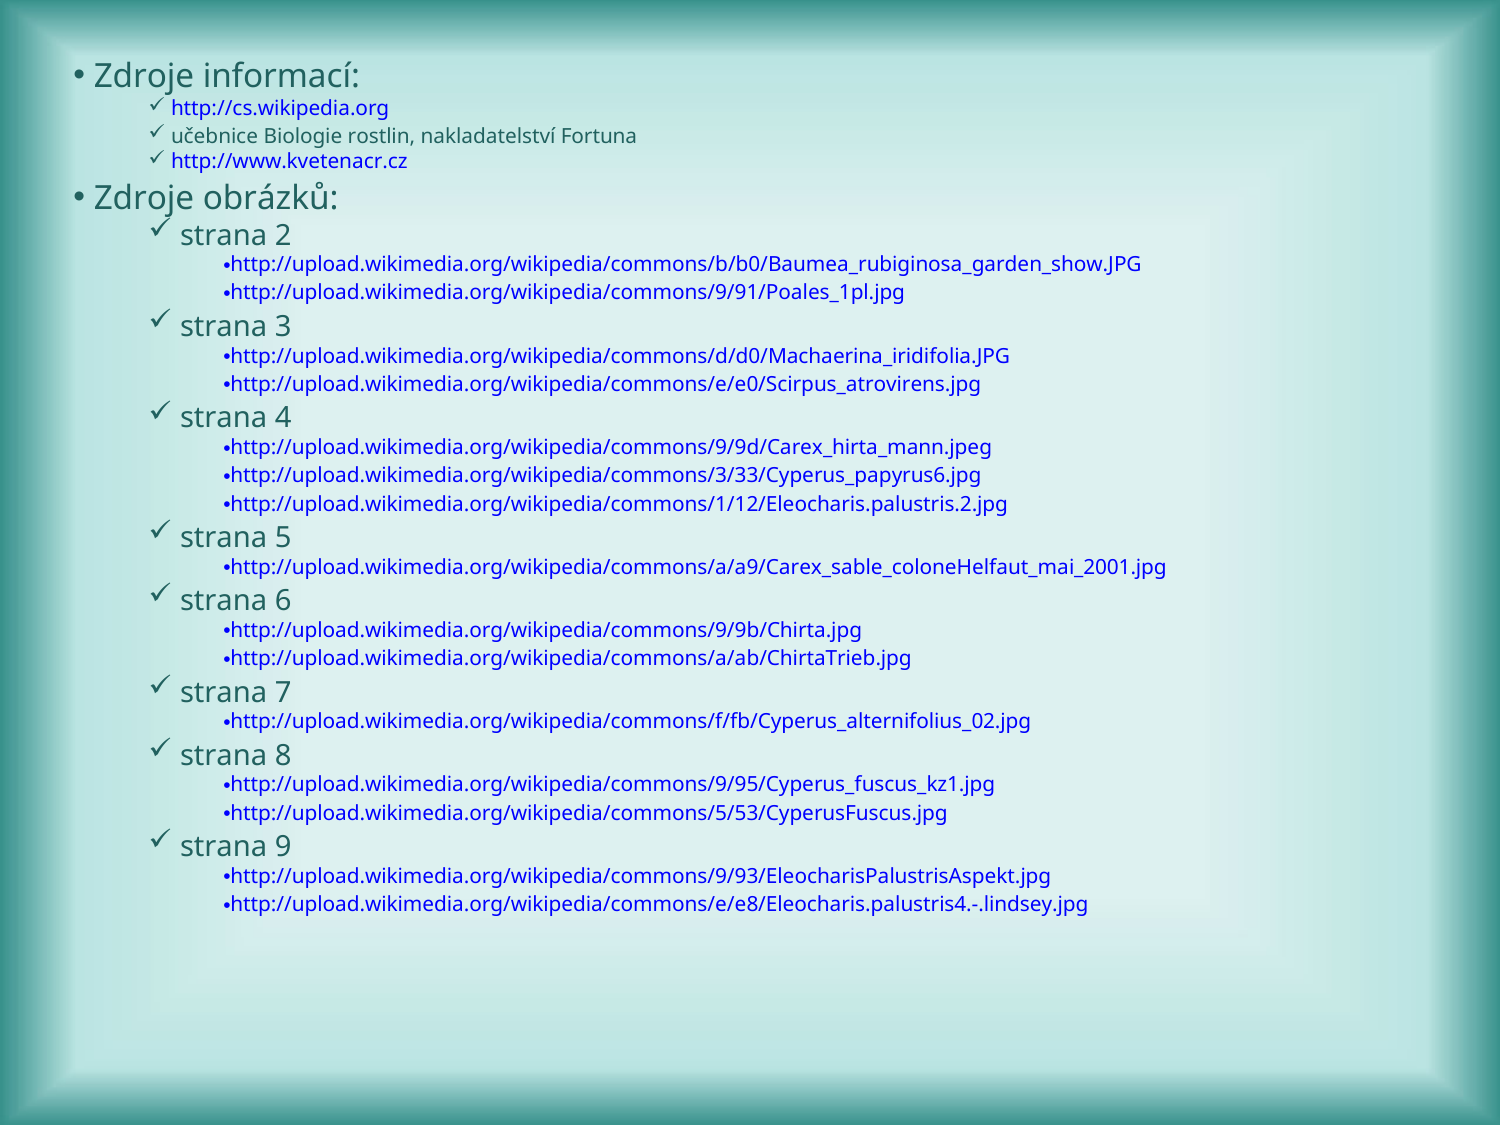

Zdroje informací:
 http://cs.wikipedia.org
 učebnice Biologie rostlin, nakladatelství Fortuna
 http://www.kvetenacr.cz
 Zdroje obrázků:
 strana 2
http://upload.wikimedia.org/wikipedia/commons/b/b0/Baumea_rubiginosa_garden_show.JPG
http://upload.wikimedia.org/wikipedia/commons/9/91/Poales_1pl.jpg
 strana 3
http://upload.wikimedia.org/wikipedia/commons/d/d0/Machaerina_iridifolia.JPG
http://upload.wikimedia.org/wikipedia/commons/e/e0/Scirpus_atrovirens.jpg
 strana 4
http://upload.wikimedia.org/wikipedia/commons/9/9d/Carex_hirta_mann.jpeg
http://upload.wikimedia.org/wikipedia/commons/3/33/Cyperus_papyrus6.jpg
http://upload.wikimedia.org/wikipedia/commons/1/12/Eleocharis.palustris.2.jpg
 strana 5
http://upload.wikimedia.org/wikipedia/commons/a/a9/Carex_sable_coloneHelfaut_mai_2001.jpg
 strana 6
http://upload.wikimedia.org/wikipedia/commons/9/9b/Chirta.jpg
http://upload.wikimedia.org/wikipedia/commons/a/ab/ChirtaTrieb.jpg
 strana 7
http://upload.wikimedia.org/wikipedia/commons/f/fb/Cyperus_alternifolius_02.jpg
 strana 8
http://upload.wikimedia.org/wikipedia/commons/9/95/Cyperus_fuscus_kz1.jpg
http://upload.wikimedia.org/wikipedia/commons/5/53/CyperusFuscus.jpg
 strana 9
http://upload.wikimedia.org/wikipedia/commons/9/93/EleocharisPalustrisAspekt.jpg
http://upload.wikimedia.org/wikipedia/commons/e/e8/Eleocharis.palustris4.-.lindsey.jpg